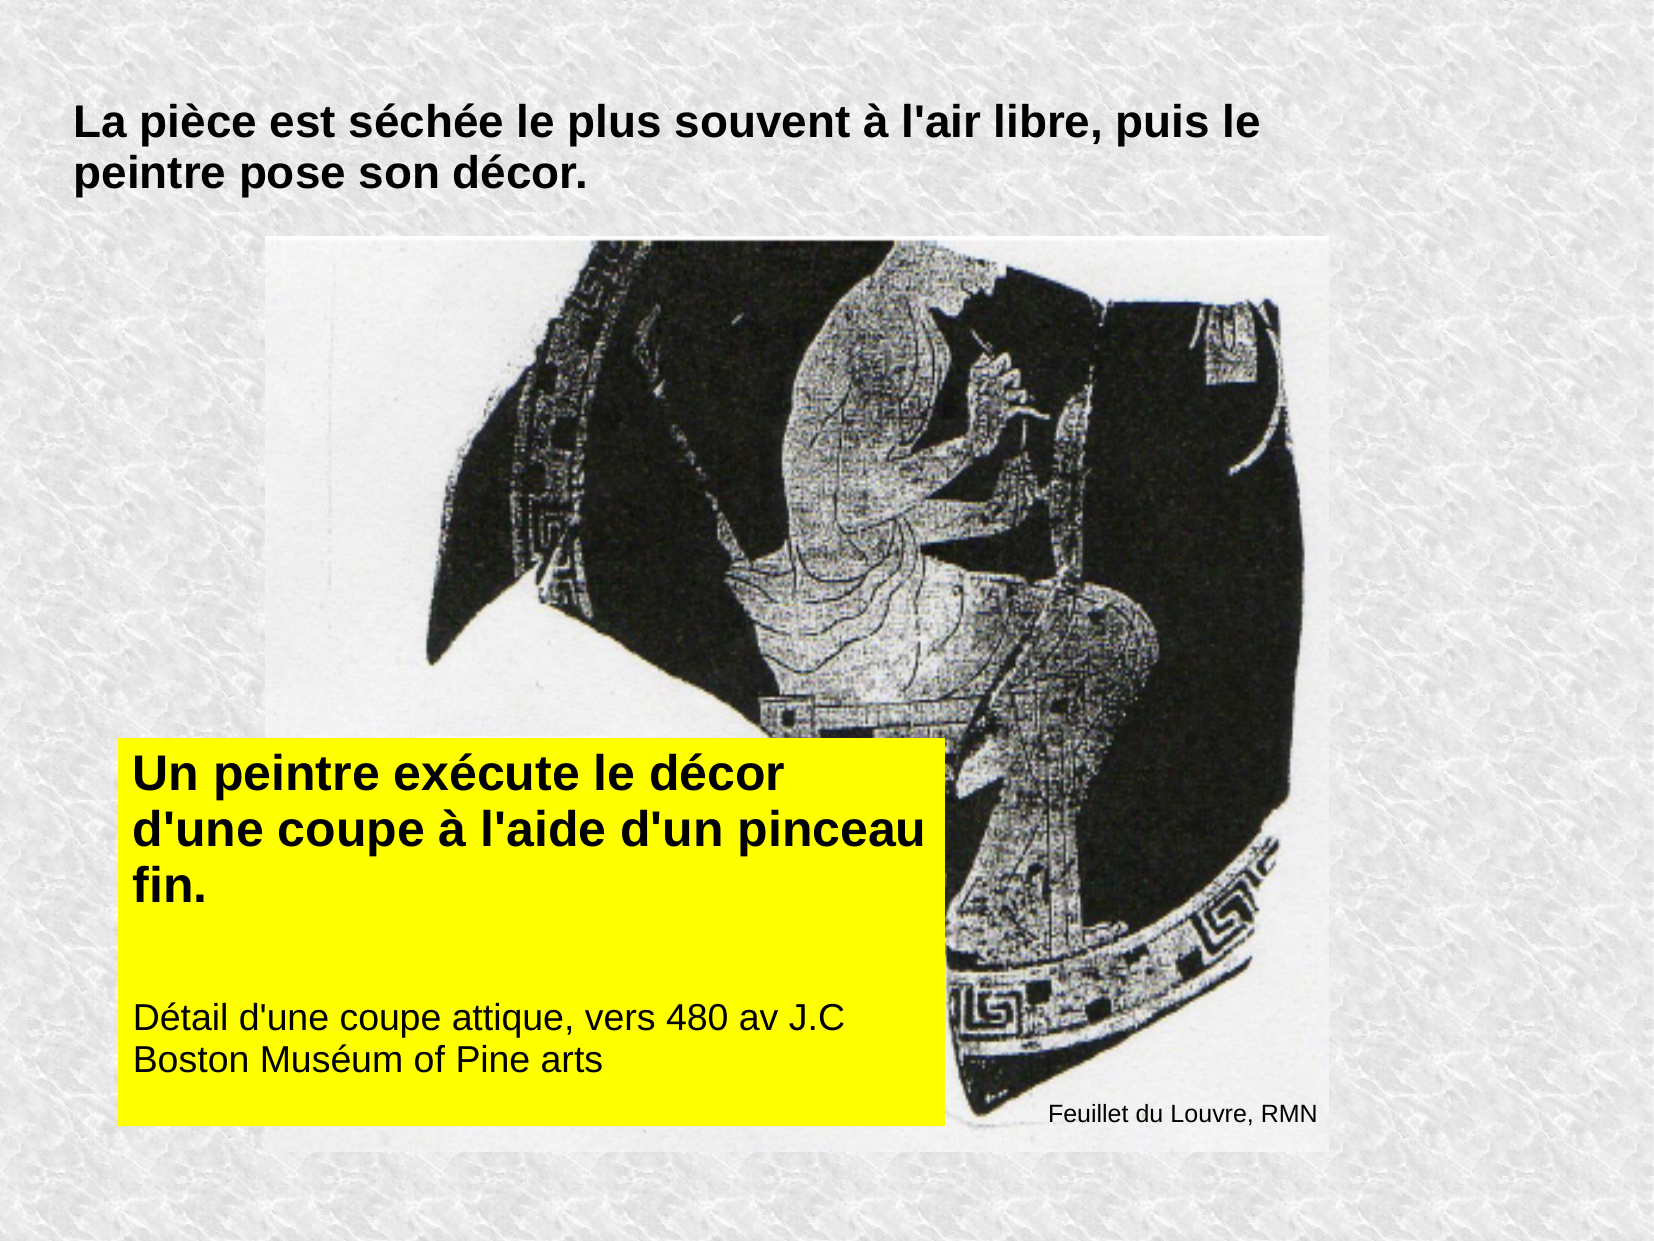

La pièce est séchée le plus souvent à l'air libre, puis le peintre pose son décor.
Un peintre exécute le décor d'une coupe à l'aide d'un pinceau fin.
Détail d'une coupe attique, vers 480 av J.C
Boston Muséum of Pine arts
Feuillet du Louvre, RMN